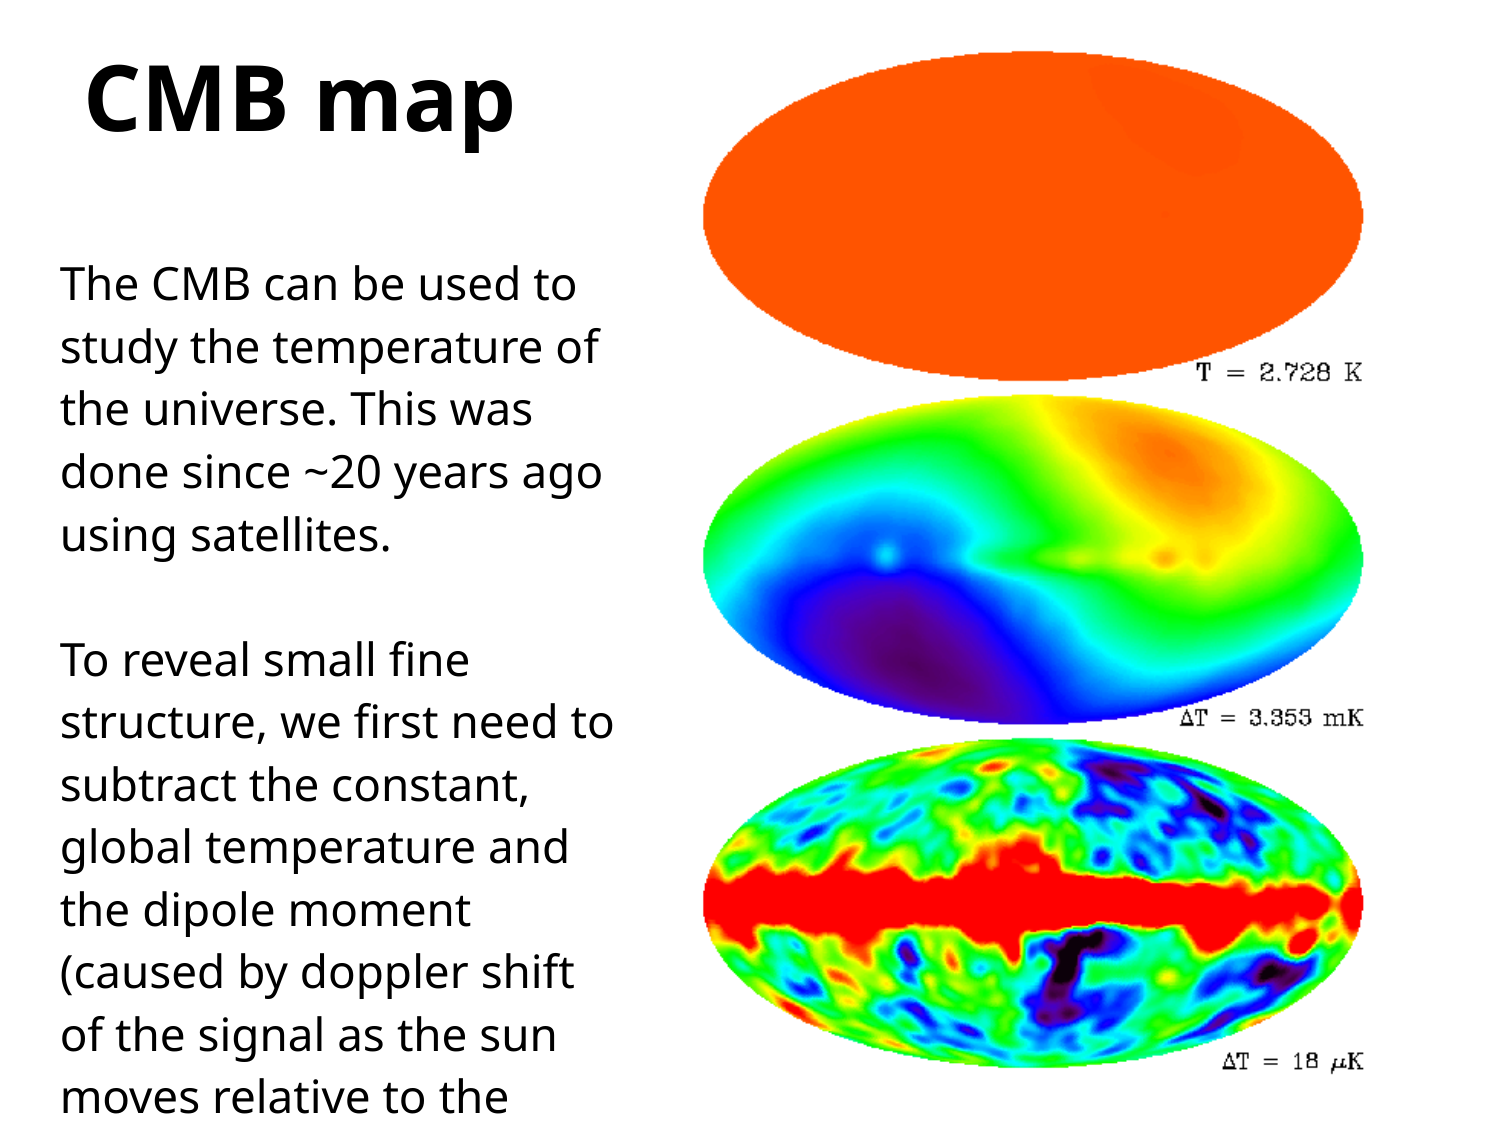

# CMB map
The CMB can be used to study the temperature of the universe. This was done since ~20 years ago using satellites.
To reveal small fine structure, we first need to subtract the constant, global temperature and the dipole moment (caused by doppler shift of the signal as the sun moves relative to the CMB).